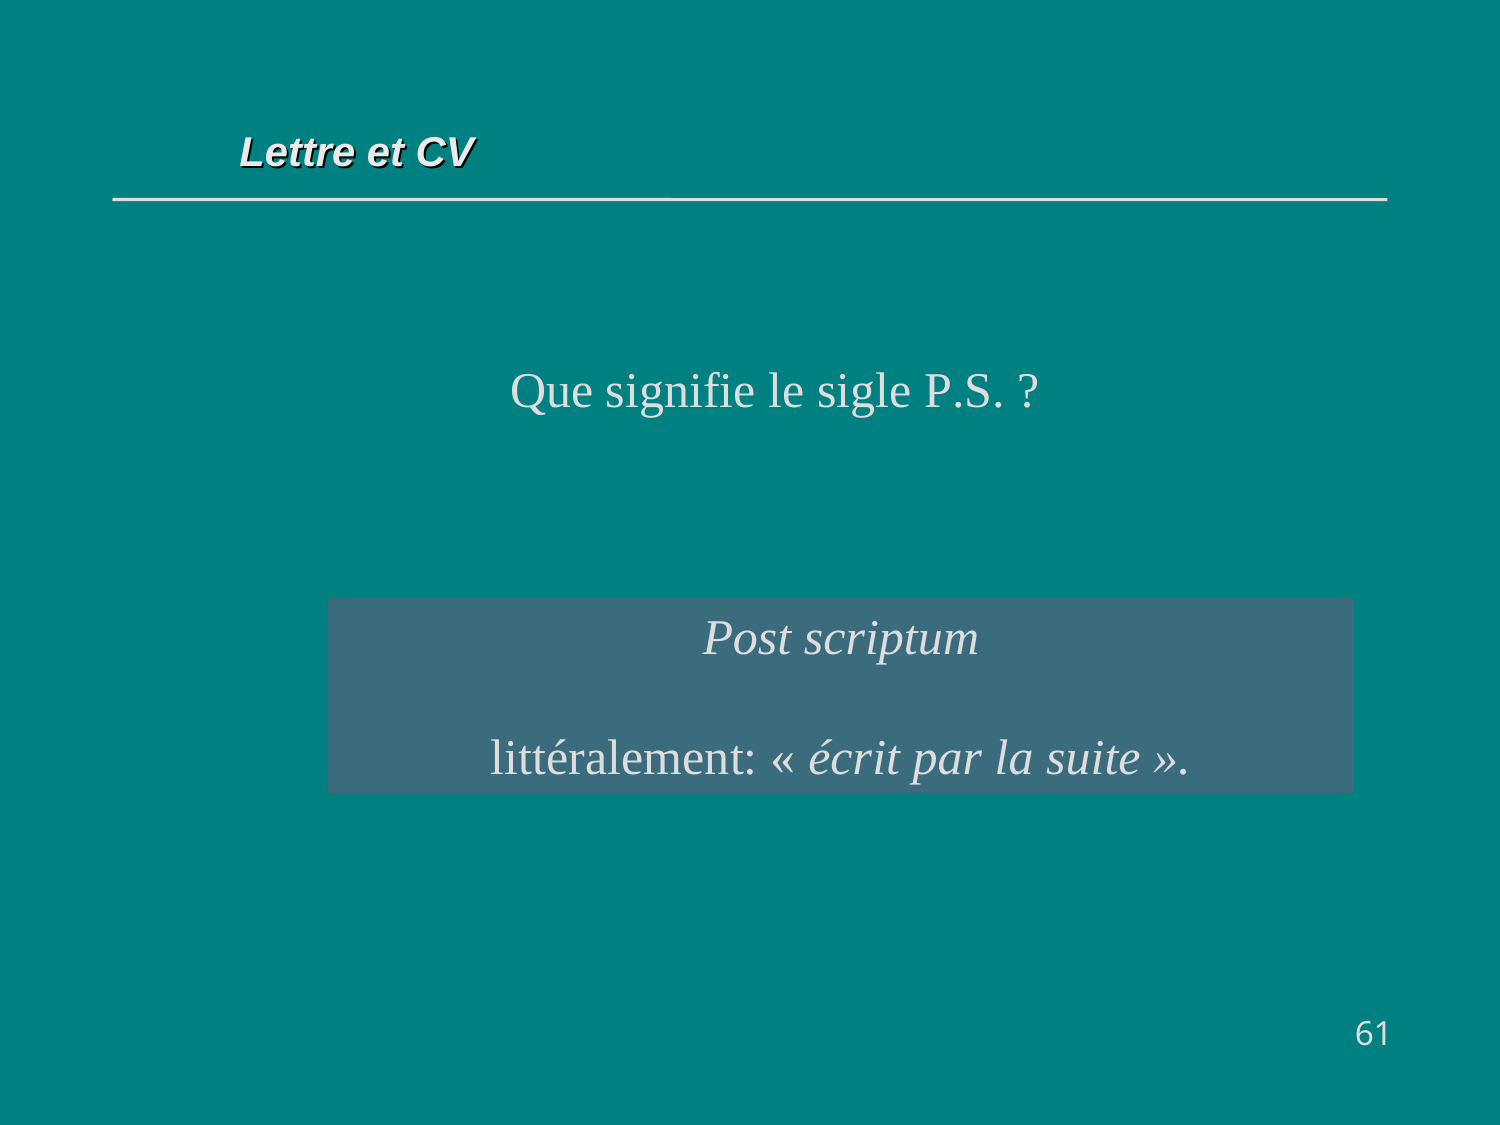

Lettre et CV
Que signifie le sigle P.S. ?
Post scriptum
littéralement: « écrit par la suite ».
61